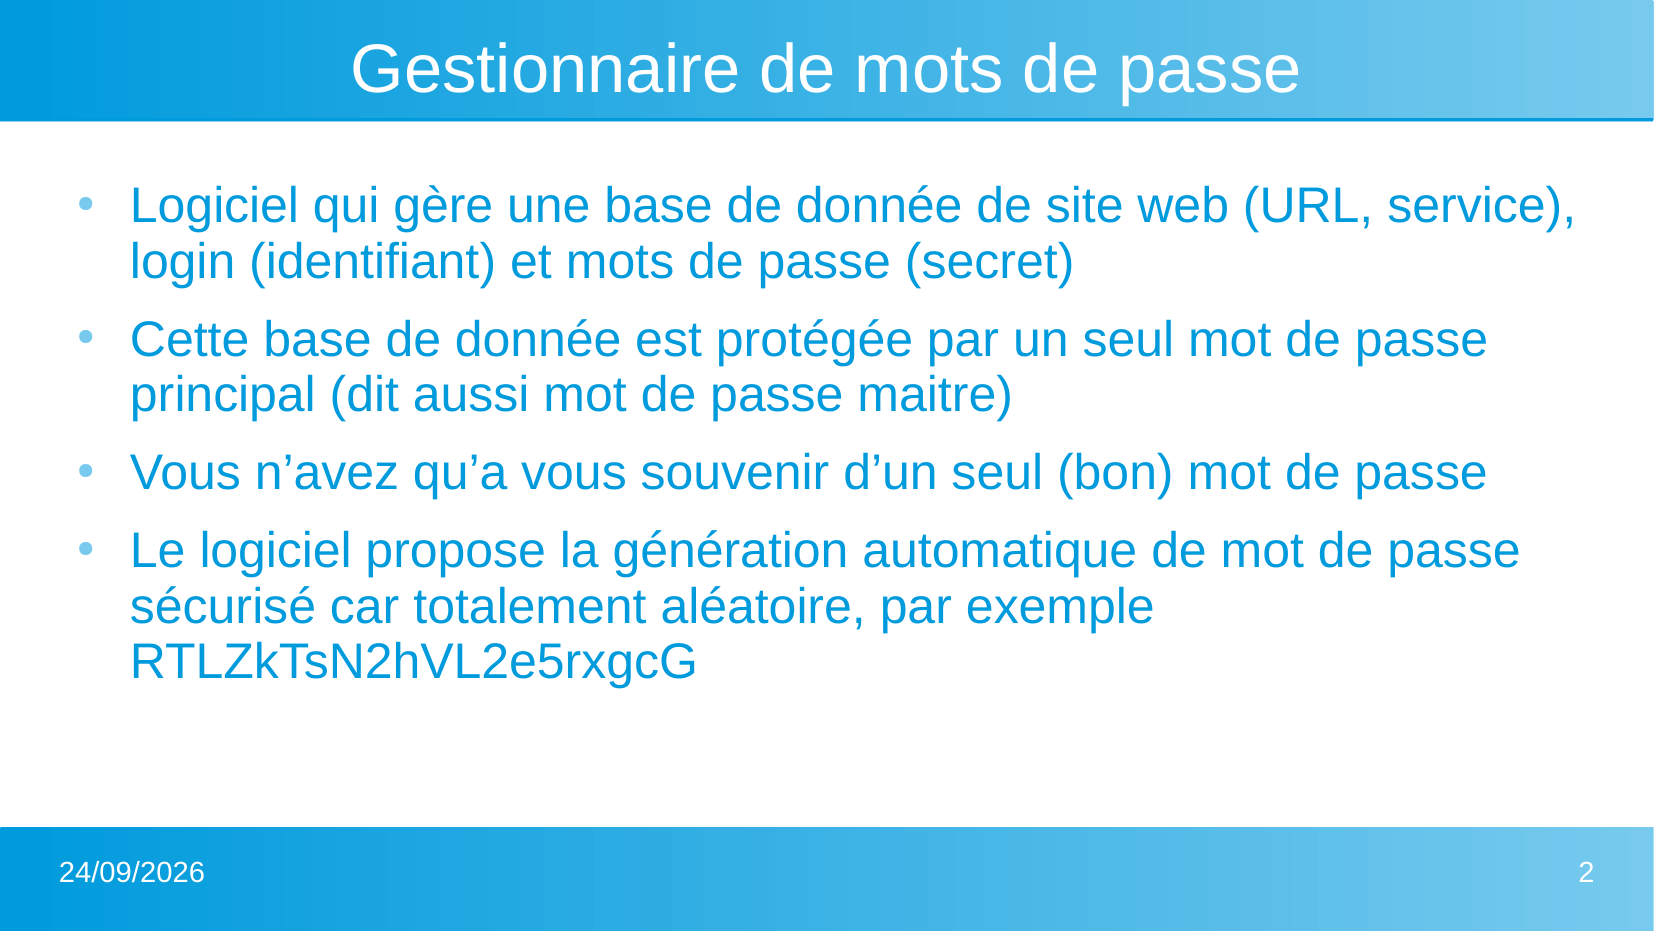

# Gestionnaire de mots de passe
Logiciel qui gère une base de donnée de site web (URL, service), login (identifiant) et mots de passe (secret)
Cette base de donnée est protégée par un seul mot de passe principal (dit aussi mot de passe maitre)
Vous n’avez qu’a vous souvenir d’un seul (bon) mot de passe
Le logiciel propose la génération automatique de mot de passe sécurisé car totalement aléatoire, par exemple RTLZkTsN2hVL2e5rxgcG
2